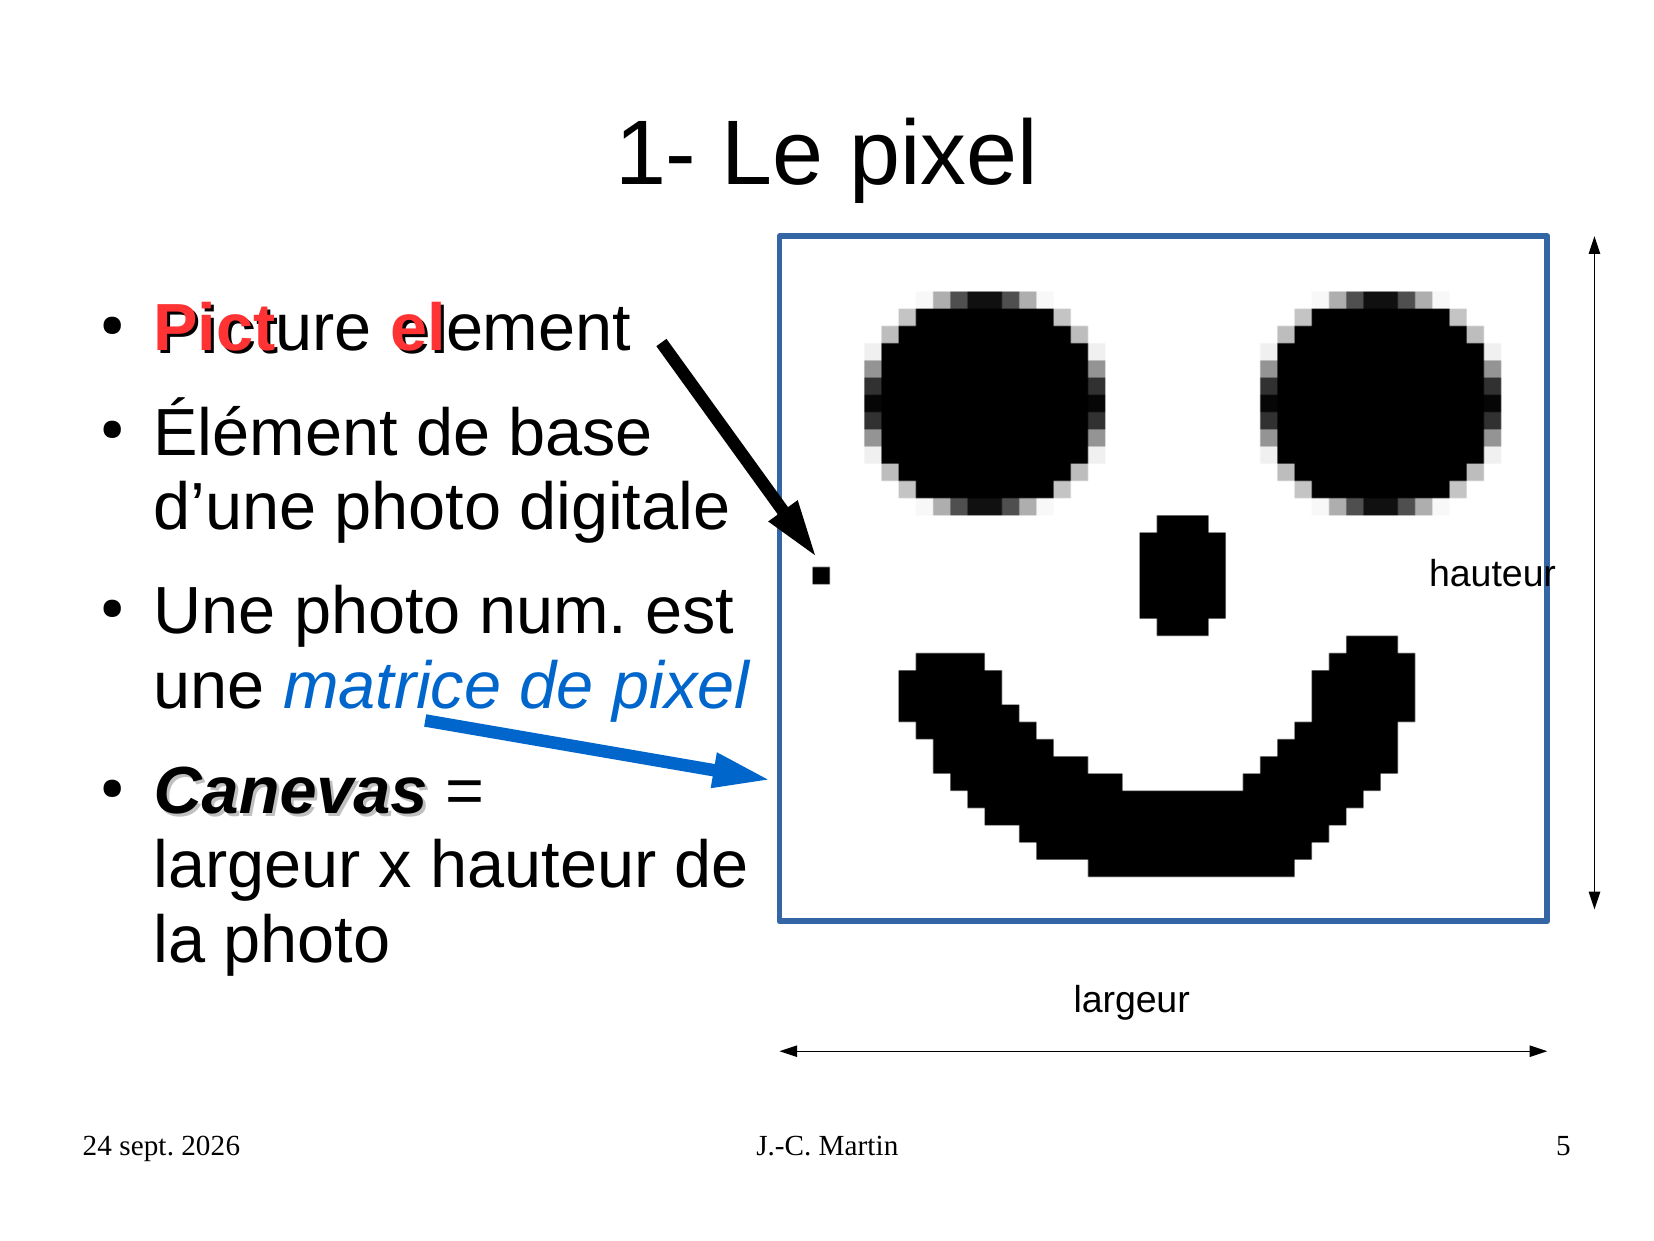

# 1- Le pixel
Picture element
Élément de base
d’une photo digitale
Une photo num. est
une matrice de pixel
Canevas =
largeur x hauteur de
la photo
hauteur
largeur
J.-C. Martin
5